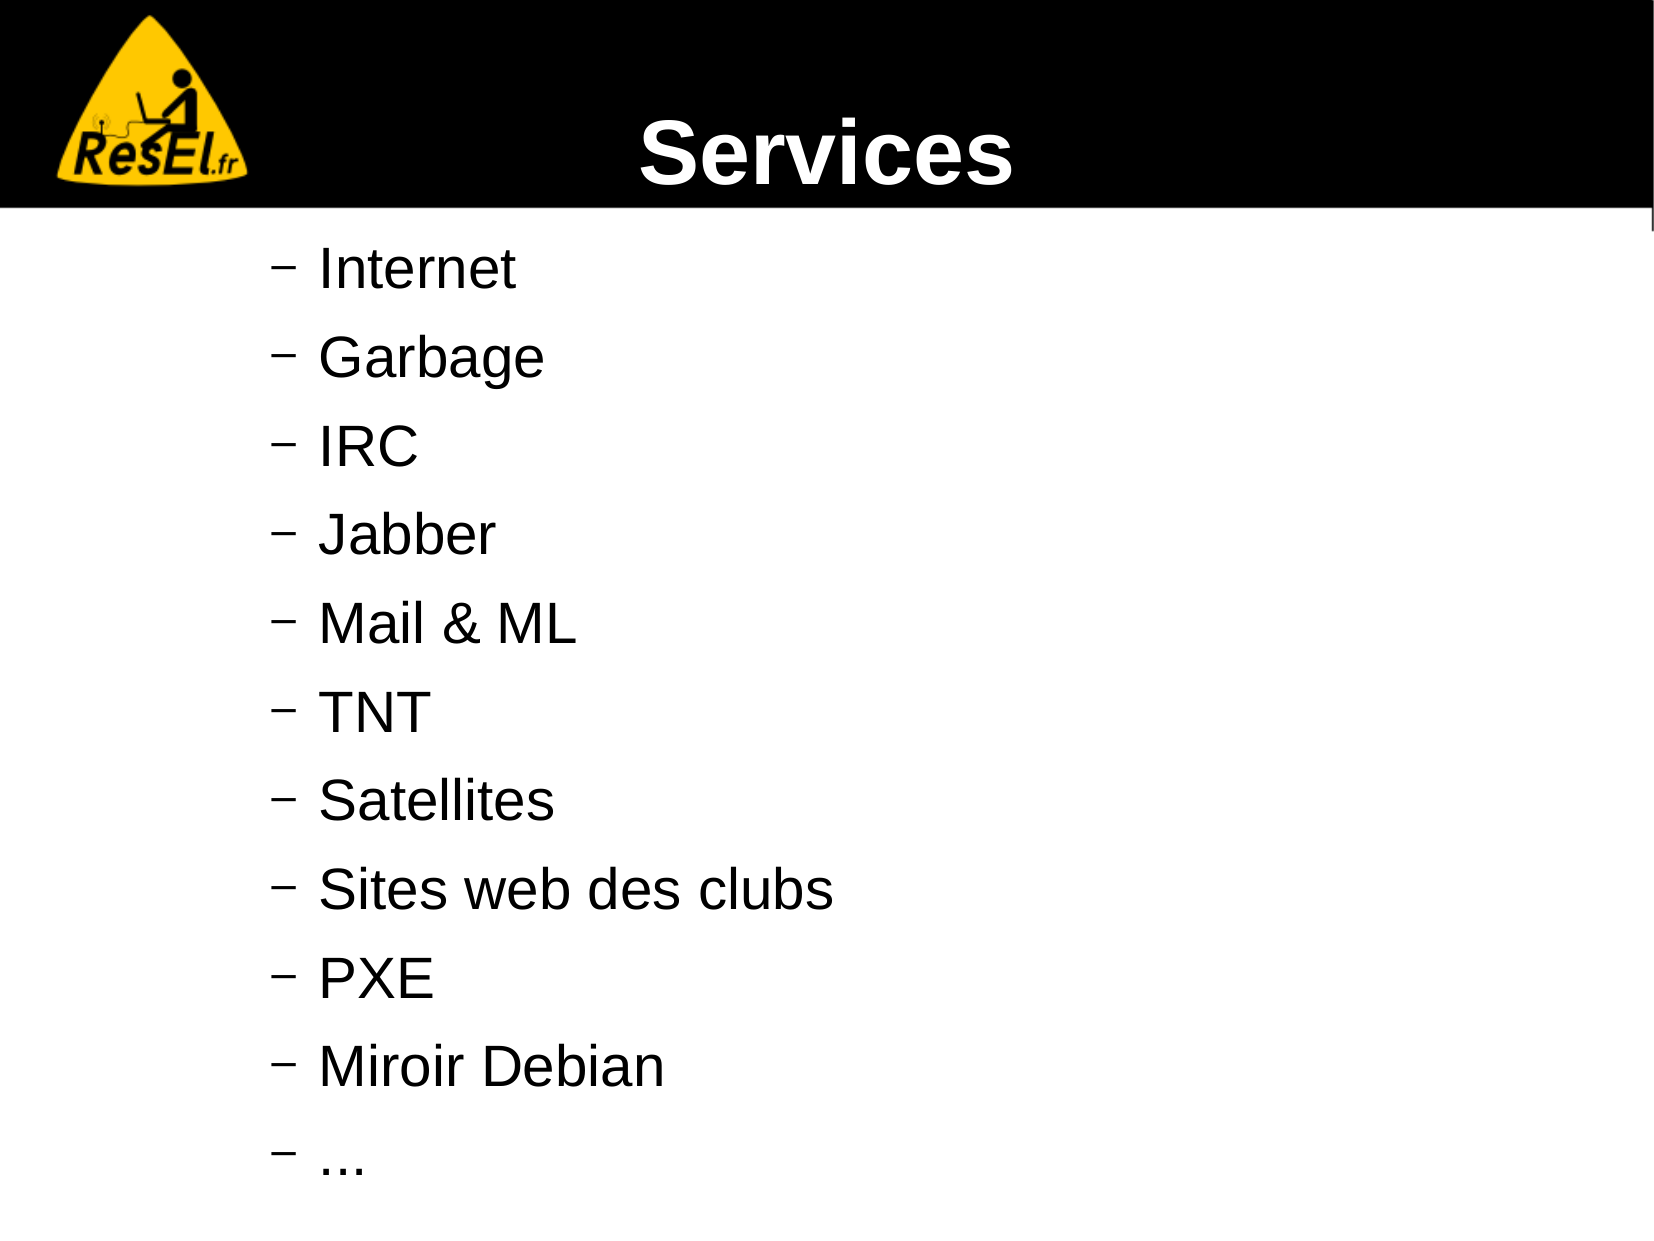

# Services
Internet
Garbage
IRC
Jabber
Mail & ML
TNT
Satellites
Sites web des clubs
PXE
Miroir Debian
...